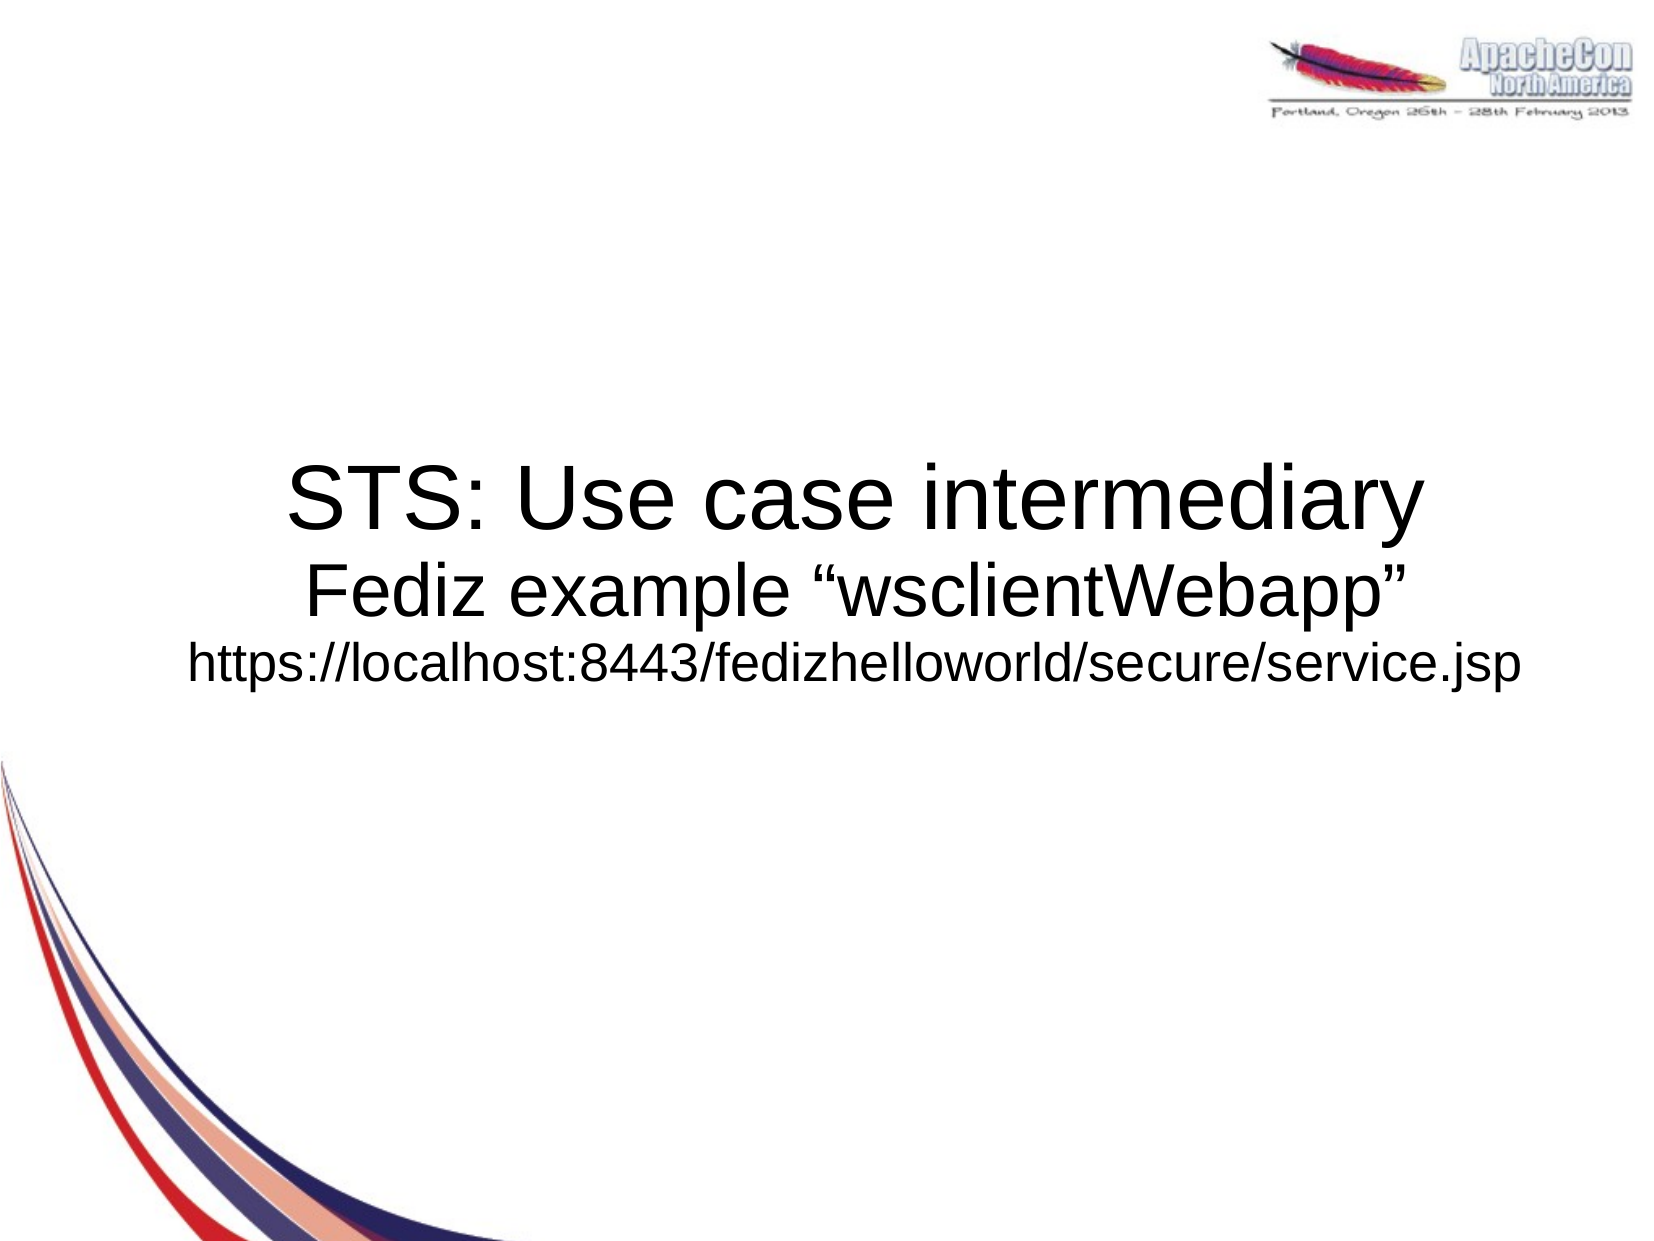

# STS: Use case intermediary Fediz example “wsclientWebapp” https://localhost:8443/fedizhelloworld/secure/service.jsp